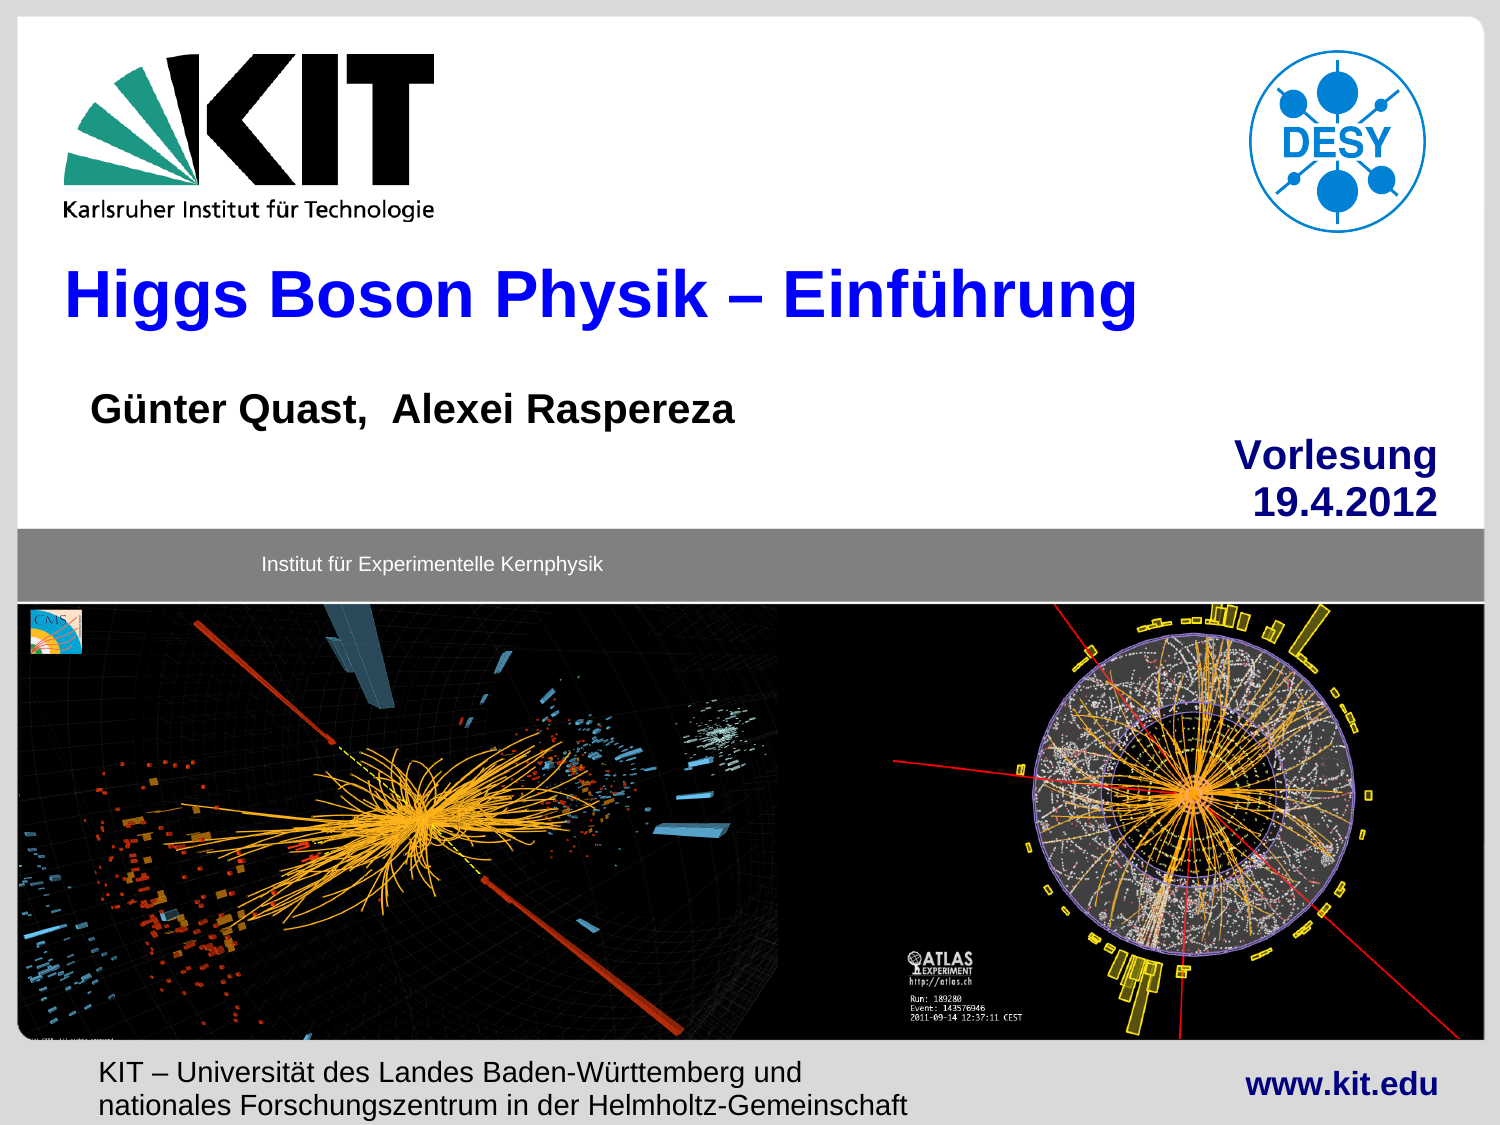

Higgs Boson Physik – Einführung
Günter Quast, Alexei Raspereza Vorlesung
19.4.2012